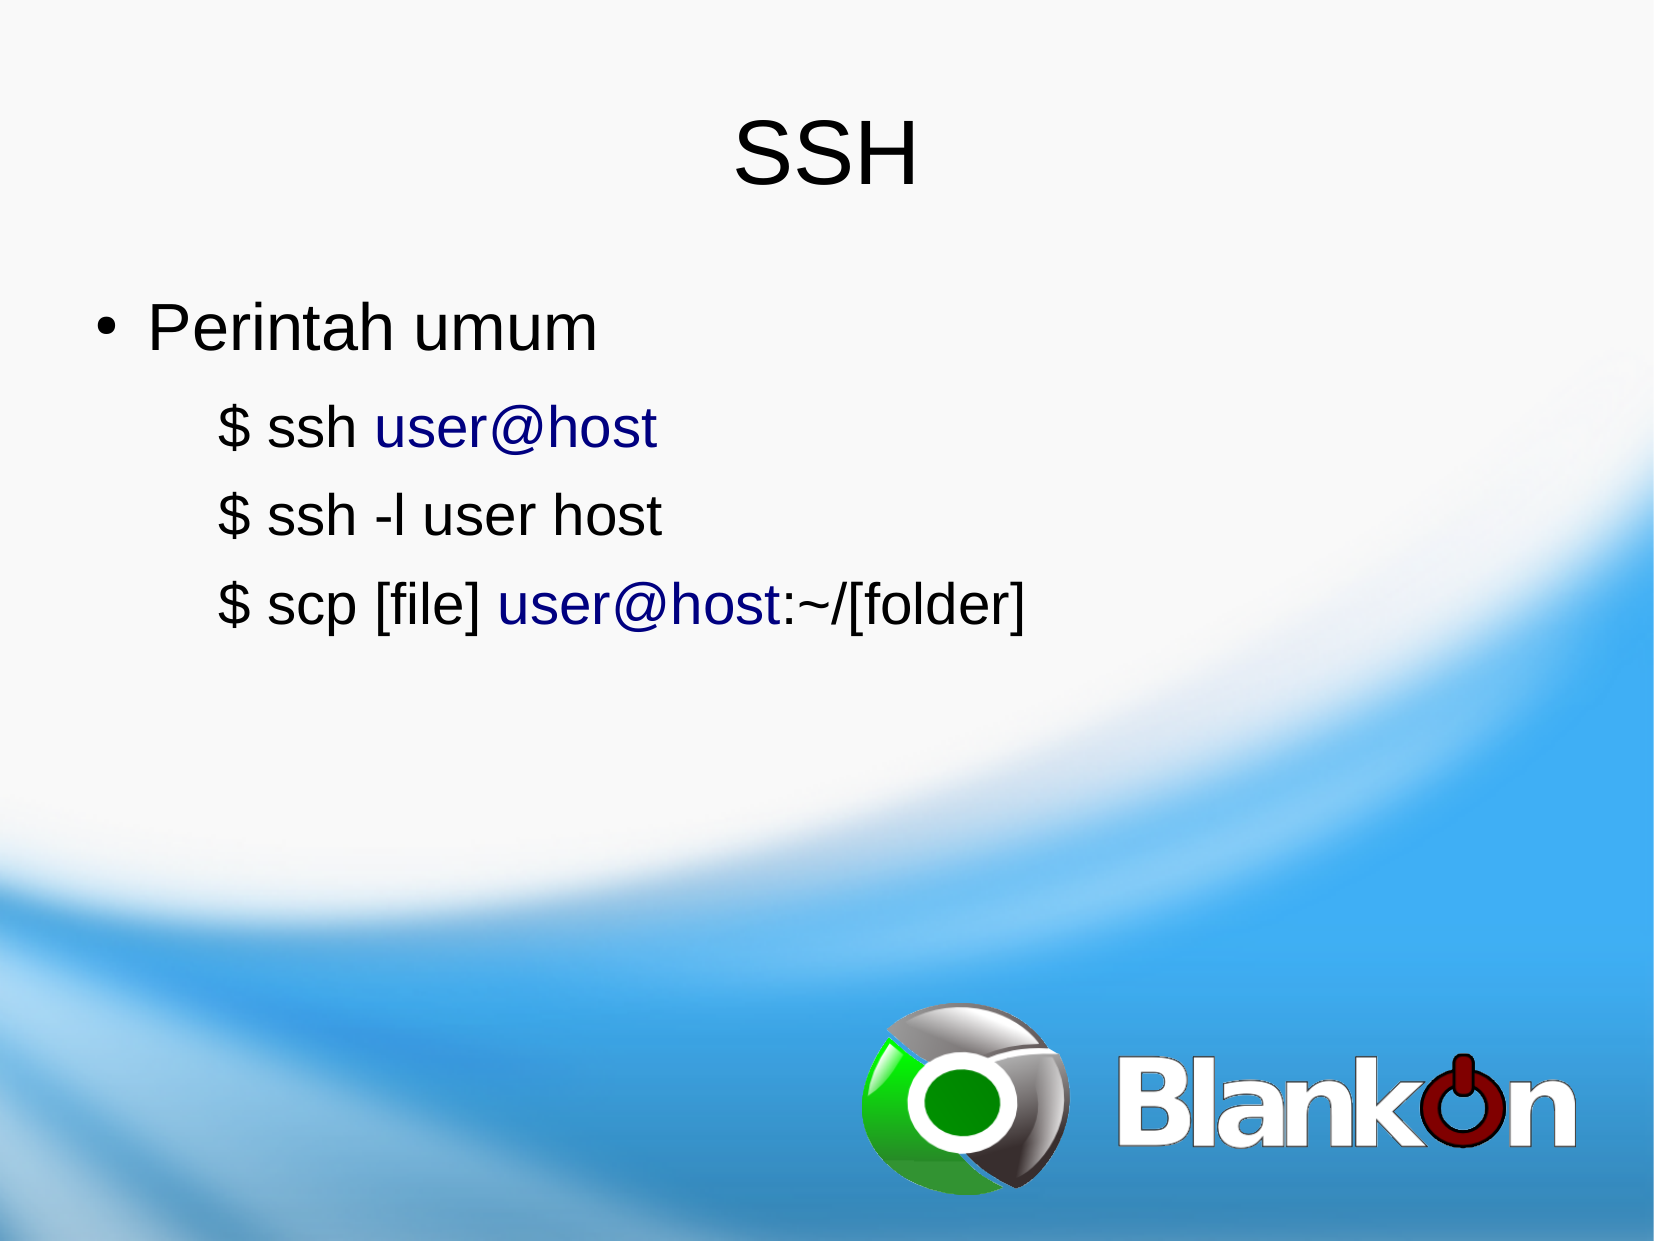

# SSH
Perintah umum
$ ssh user@host
$ ssh -l user host
$ scp [file] user@host:~/[folder]